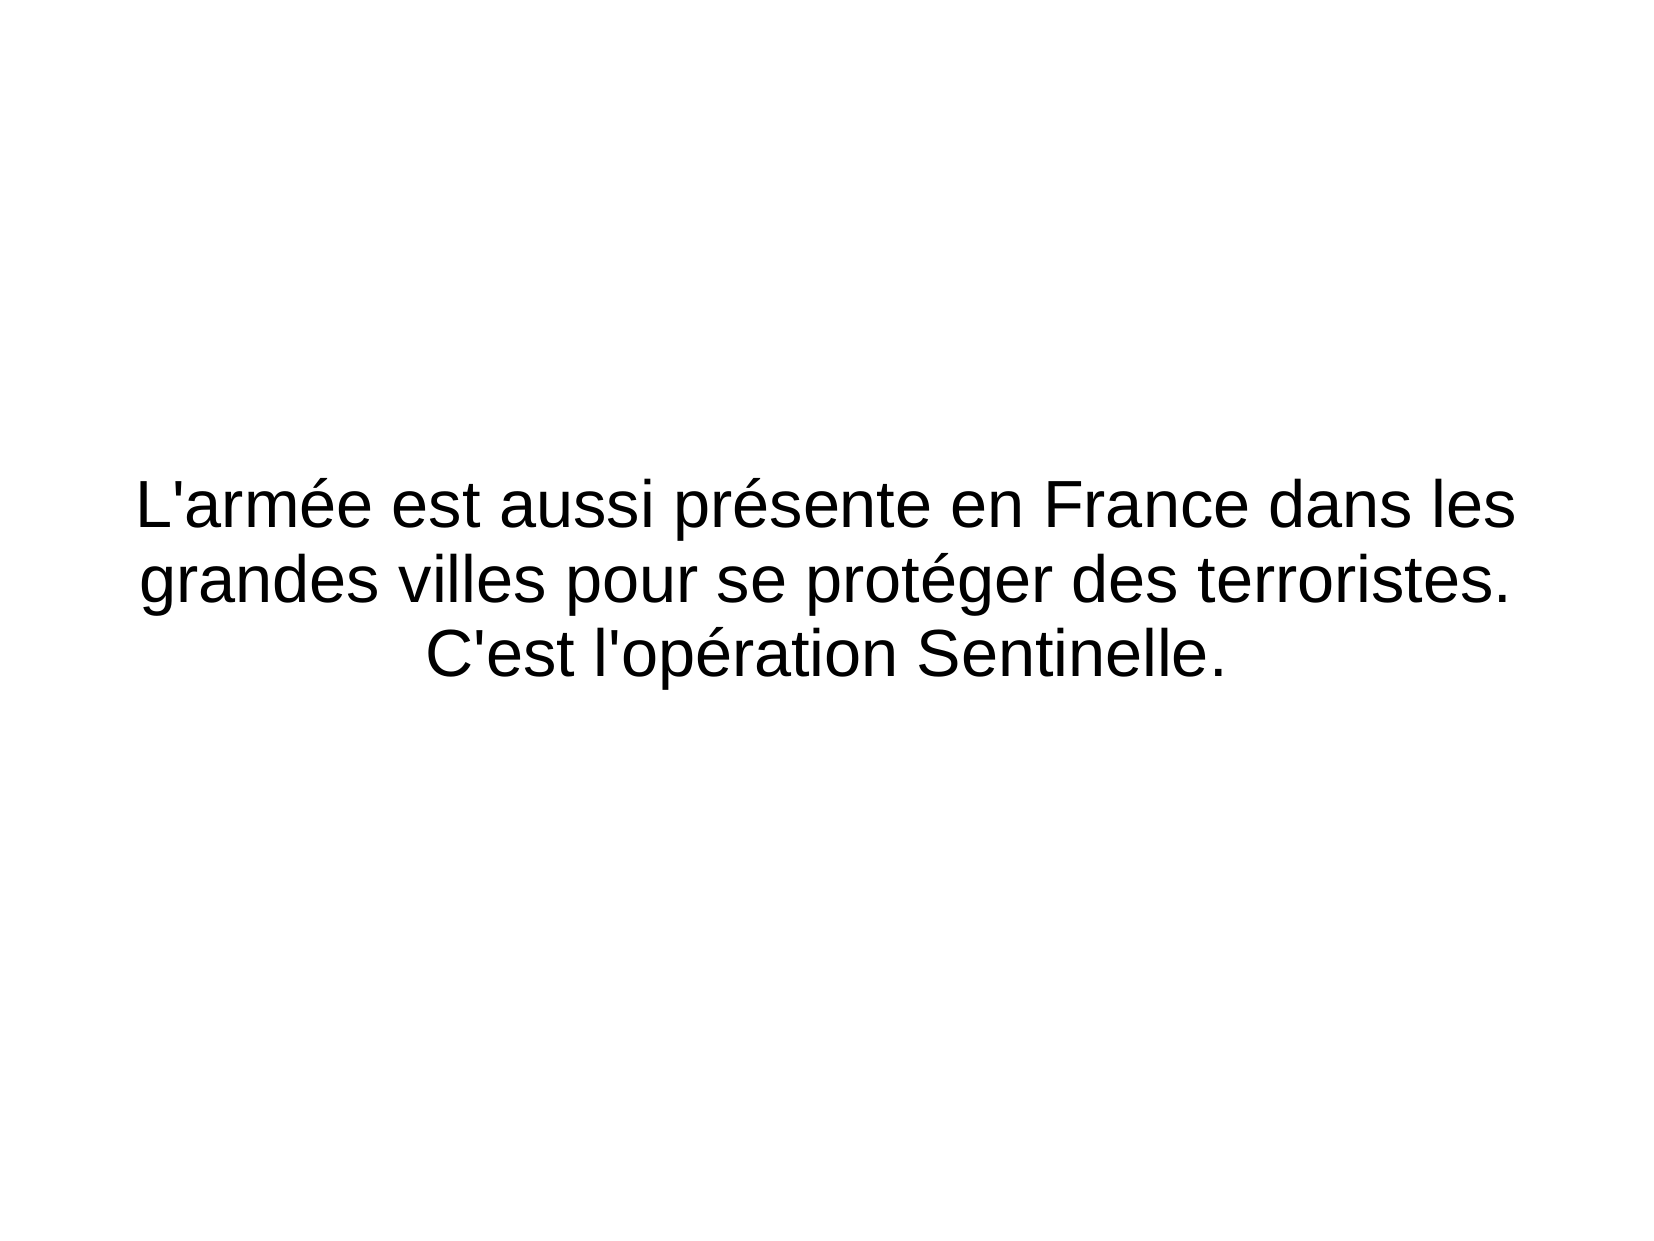

# L'armée est aussi présente en France dans les grandes villes pour se protéger des terroristes.
C'est l'opération Sentinelle.